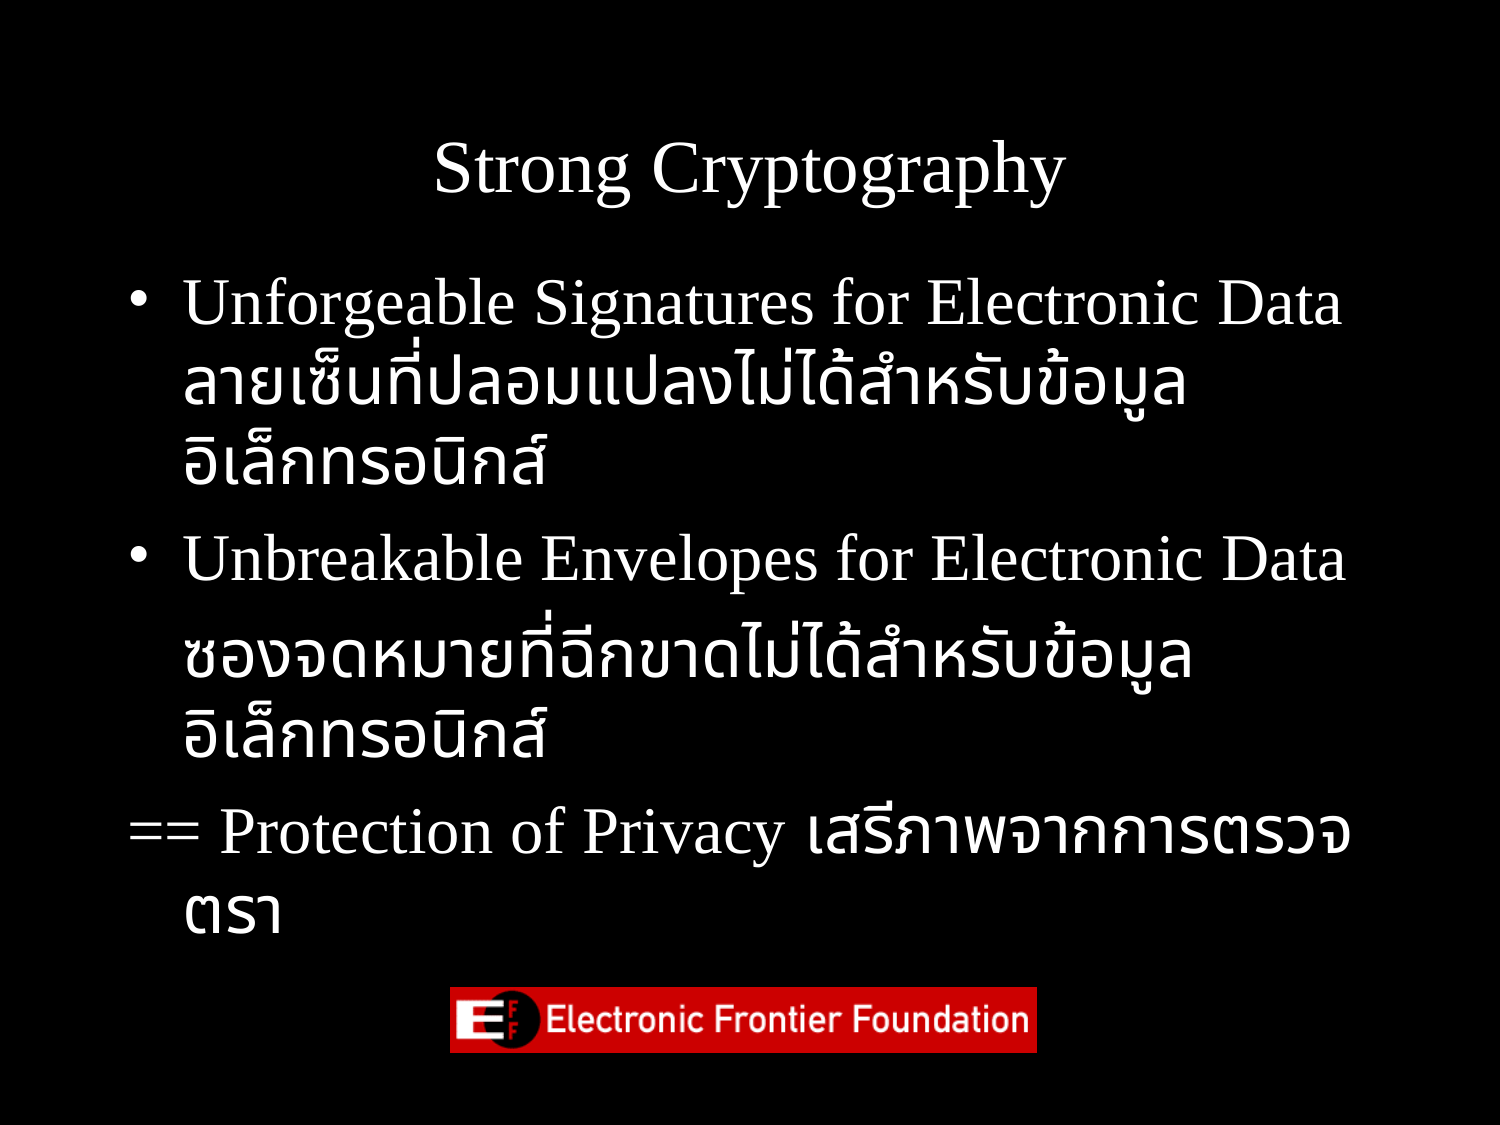

# Strong Cryptography
Unforgeable Signatures for Electronic Data ลายเซ็นที่ปลอมแปลงไม่ได้สำหรับข้อมูลอิเล็กทรอนิกส์
Unbreakable Envelopes for Electronic Data
ซองจดหมายที่ฉีกขาดไม่ได้สำหรับข้อมูลอิเล็กทรอนิกส์
== Protection of Privacy เสรีภาพจากการตรวจตรา